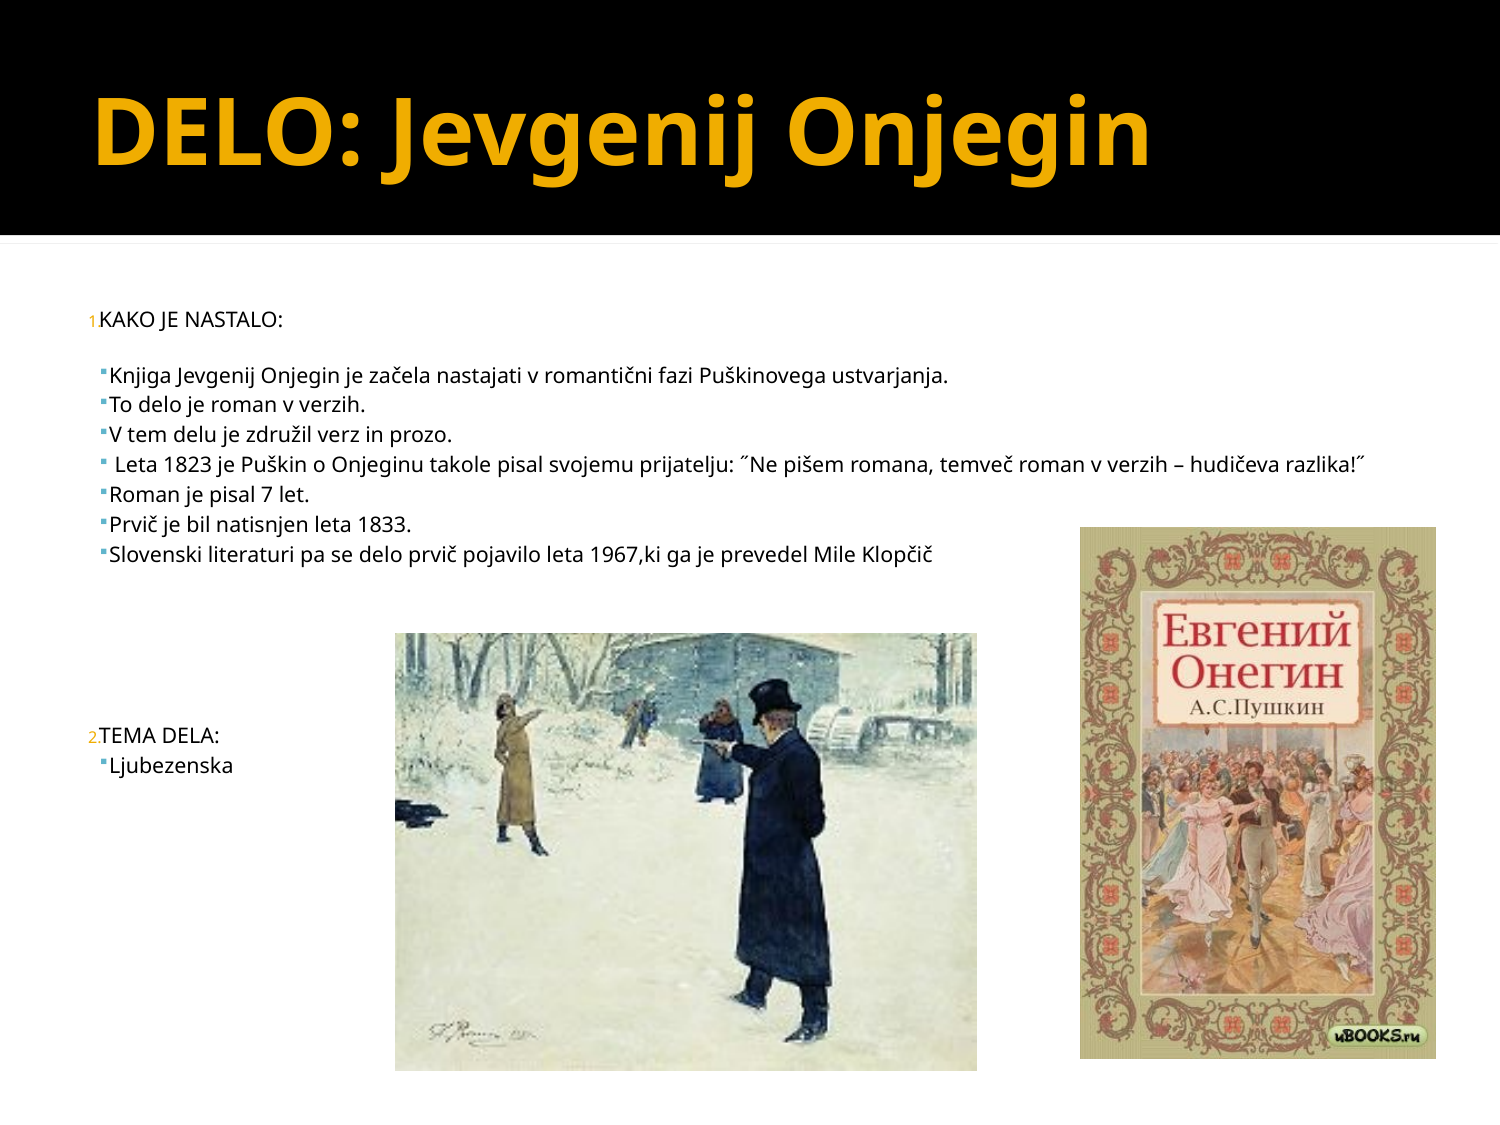

# DELO: Jevgenij Onjegin
KAKO JE NASTALO:
Knjiga Jevgenij Onjegin je začela nastajati v romantični fazi Puškinovega ustvarjanja.
To delo je roman v verzih.
V tem delu je združil verz in prozo.
 Leta 1823 je Puškin o Onjeginu takole pisal svojemu prijatelju: ˝Ne pišem romana, temveč roman v verzih – hudičeva razlika!˝
Roman je pisal 7 let.
Prvič je bil natisnjen leta 1833.
Slovenski literaturi pa se delo prvič pojavilo leta 1967,ki ga je prevedel Mile Klopčič
TEMA DELA:
Ljubezenska